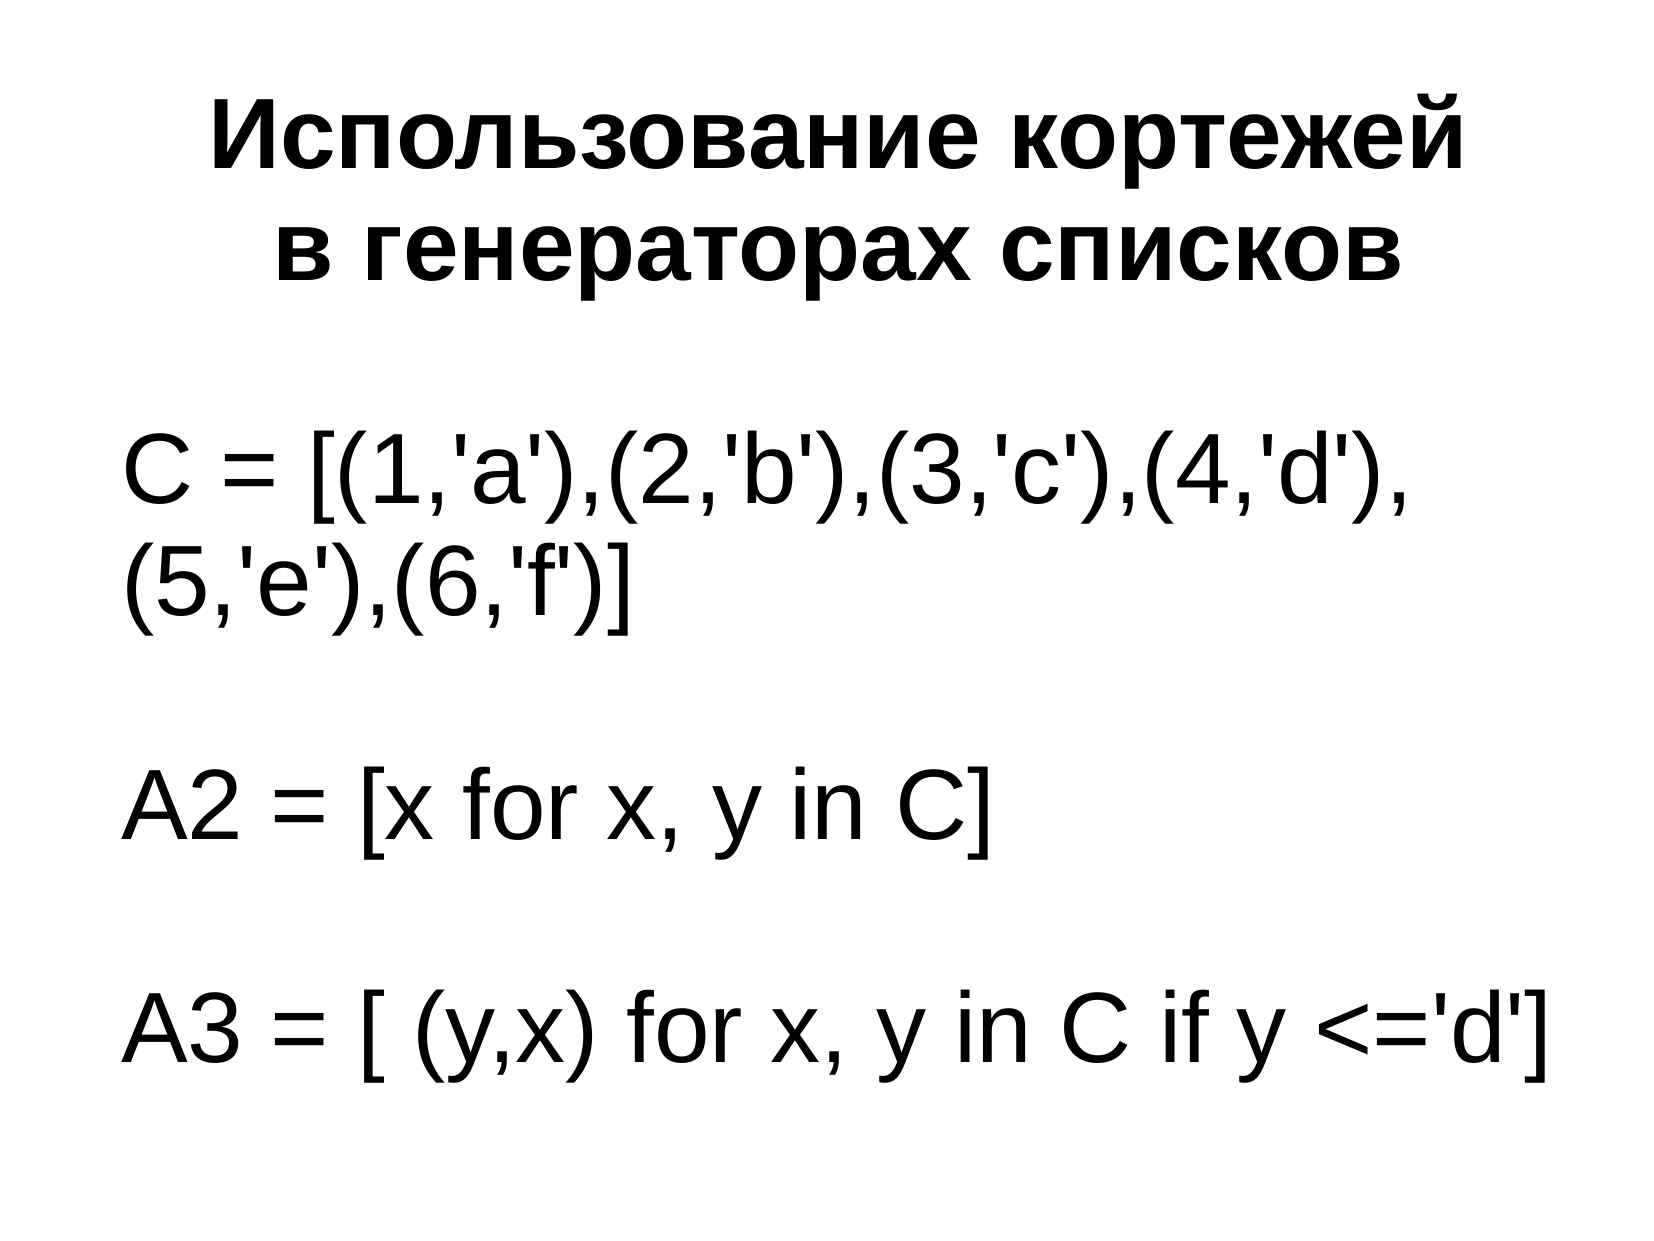

Использование кортежей
в генераторах списков
C = [(1,'a'),(2,'b'),(3,'c'),(4,'d'),(5,'e'),(6,'f')]
A2 = [x for x, y in C]
A3 = [ (y,x) for x, y in C if y <='d']